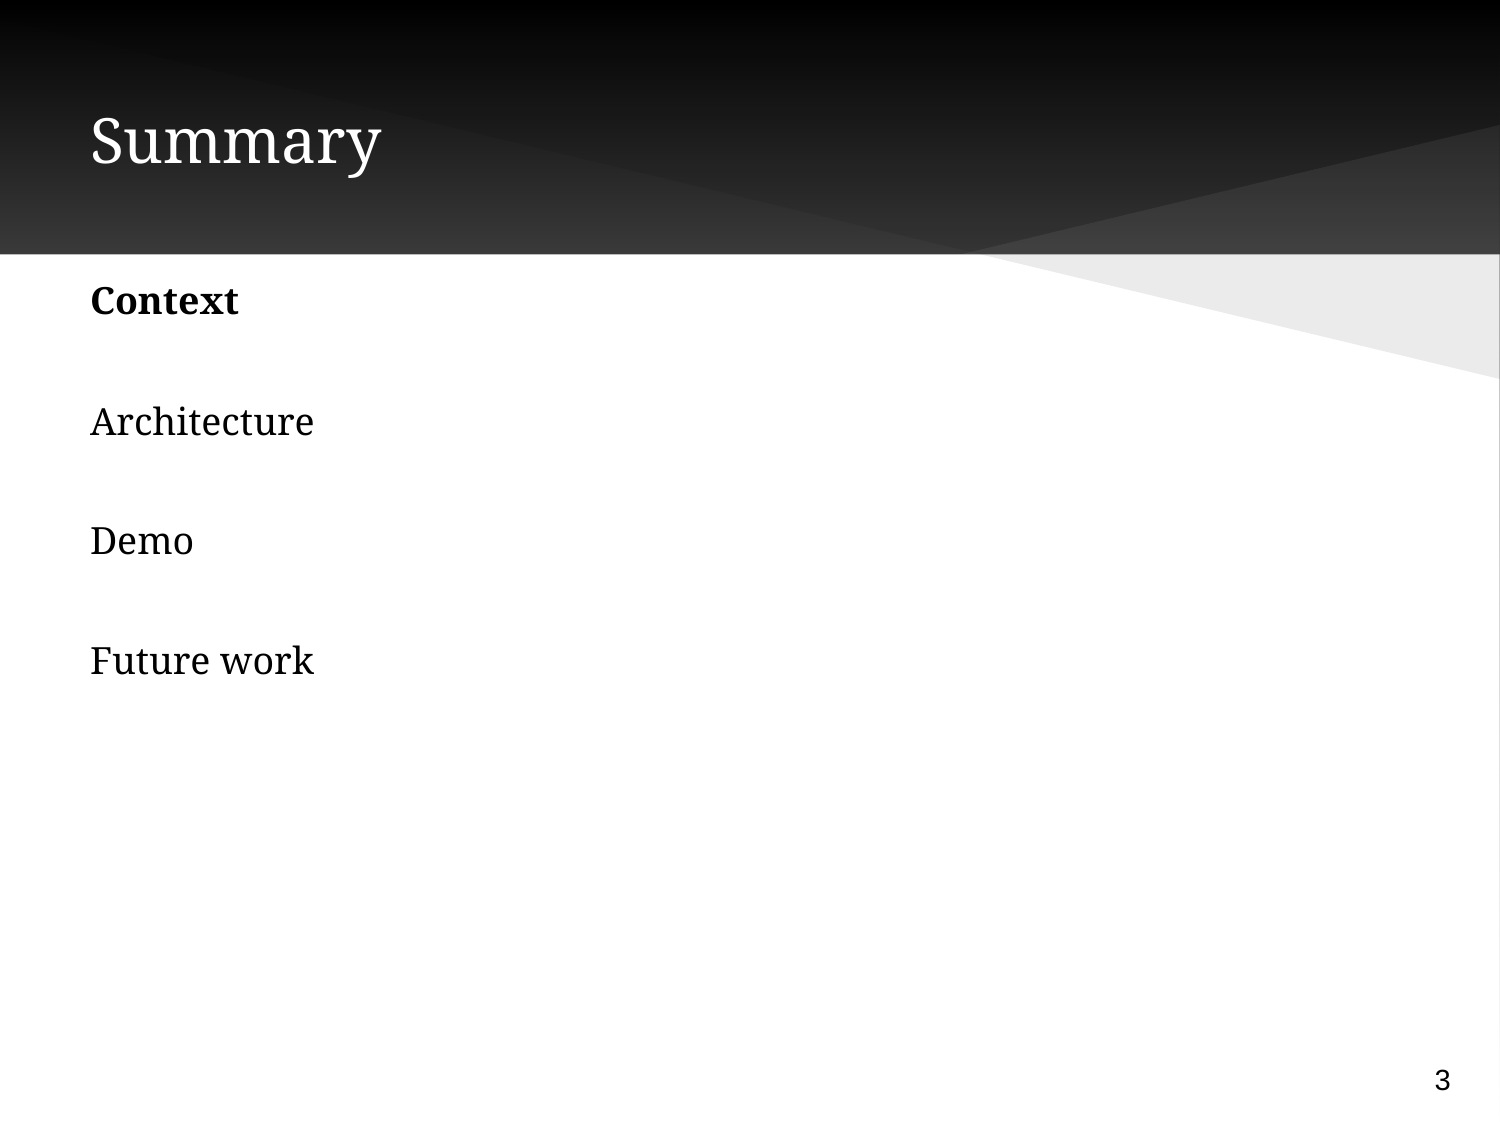

# Summary
Context
Architecture
Demo
Future work
3